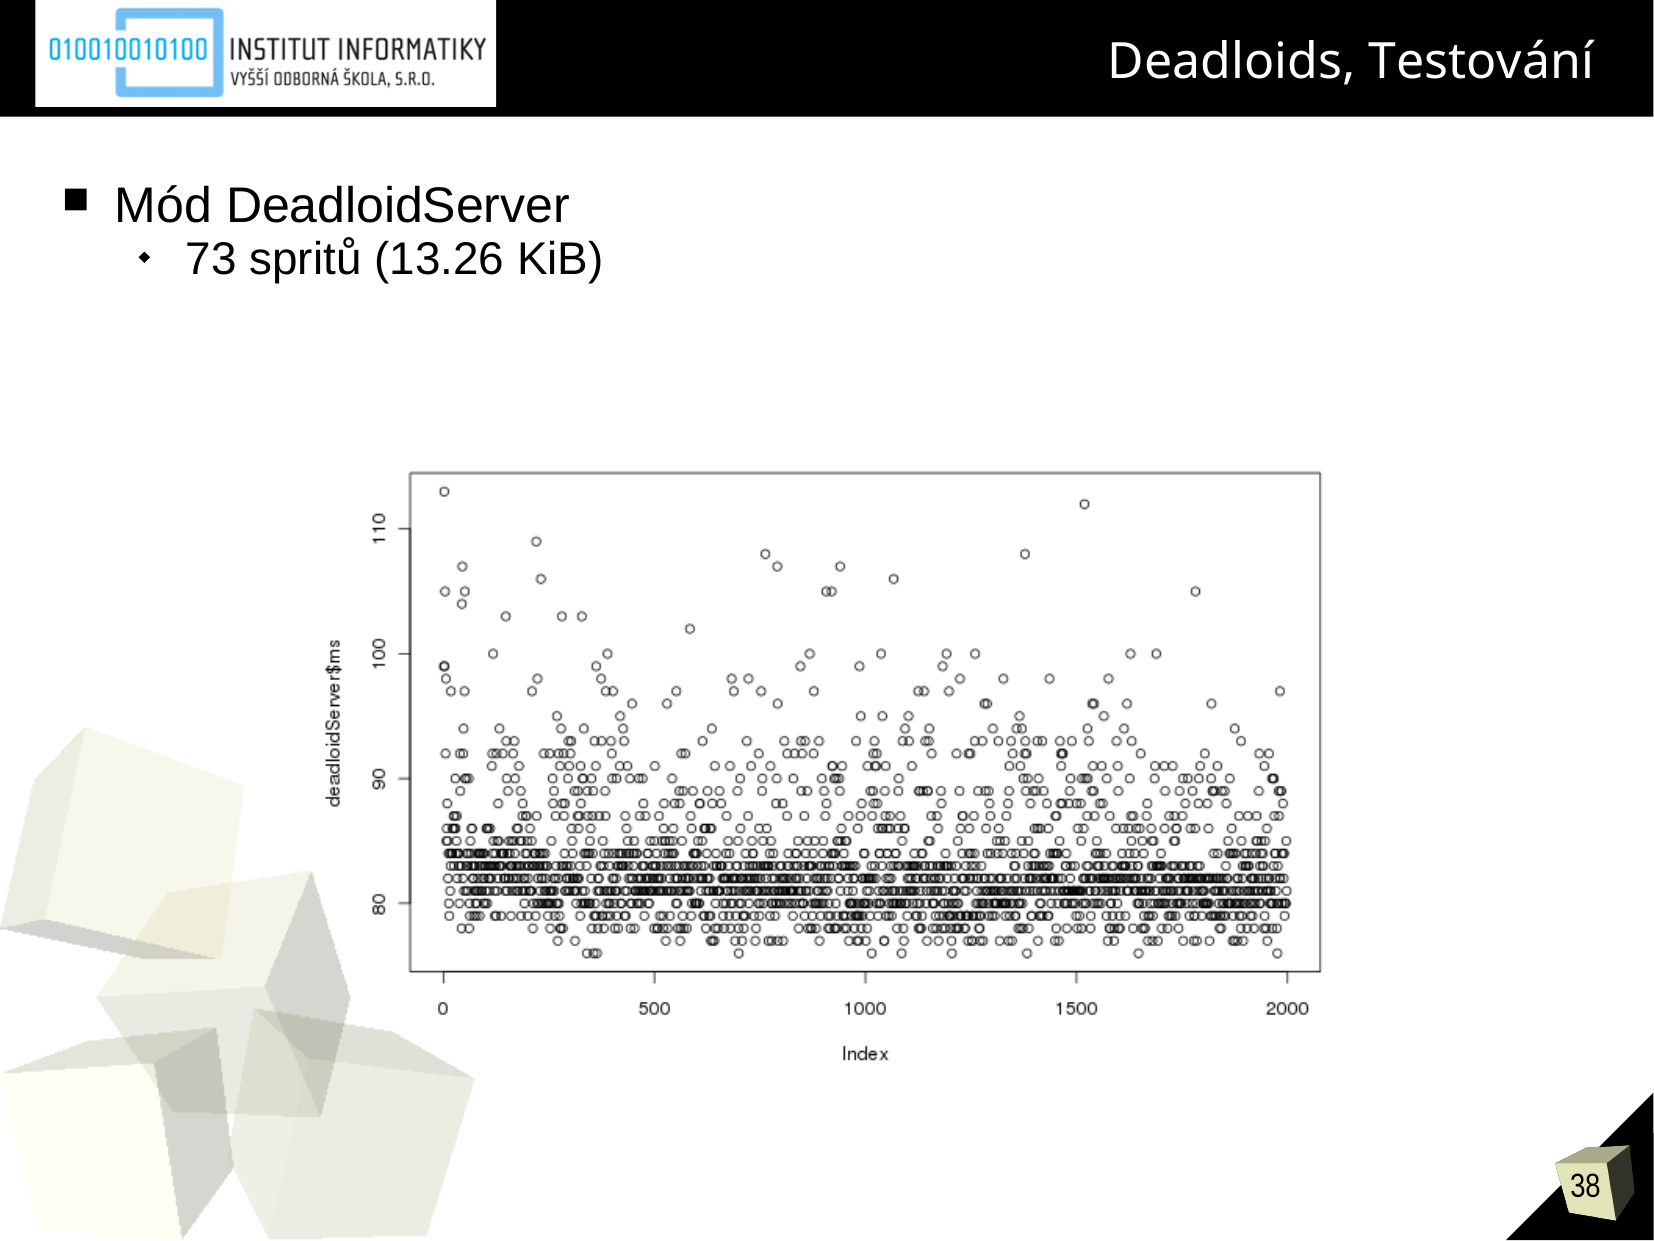

# Deadloids, Testování
Mód DeadloidServer
73 spritů (13.26 KiB)